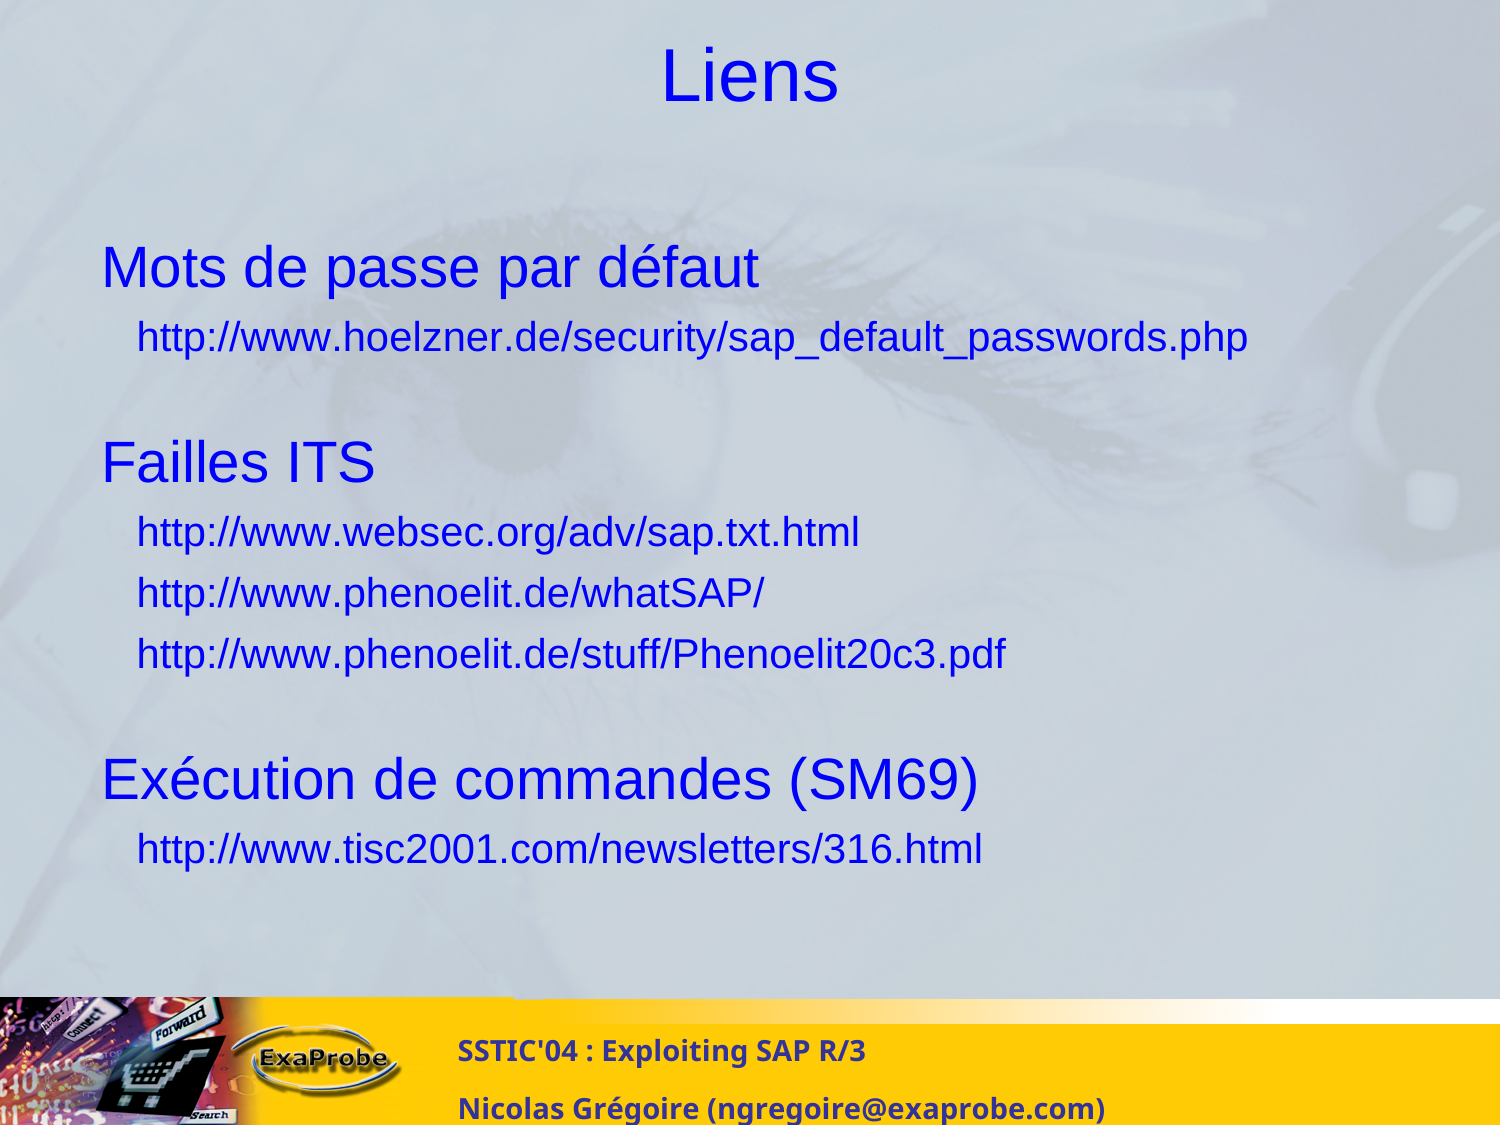

# Liens
Mots de passe par défaut
http://www.hoelzner.de/security/sap_default_passwords.php
Failles ITS
http://www.websec.org/adv/sap.txt.html
http://www.phenoelit.de/whatSAP/
http://www.phenoelit.de/stuff/Phenoelit20c3.pdf
Exécution de commandes (SM69)
http://www.tisc2001.com/newsletters/316.html